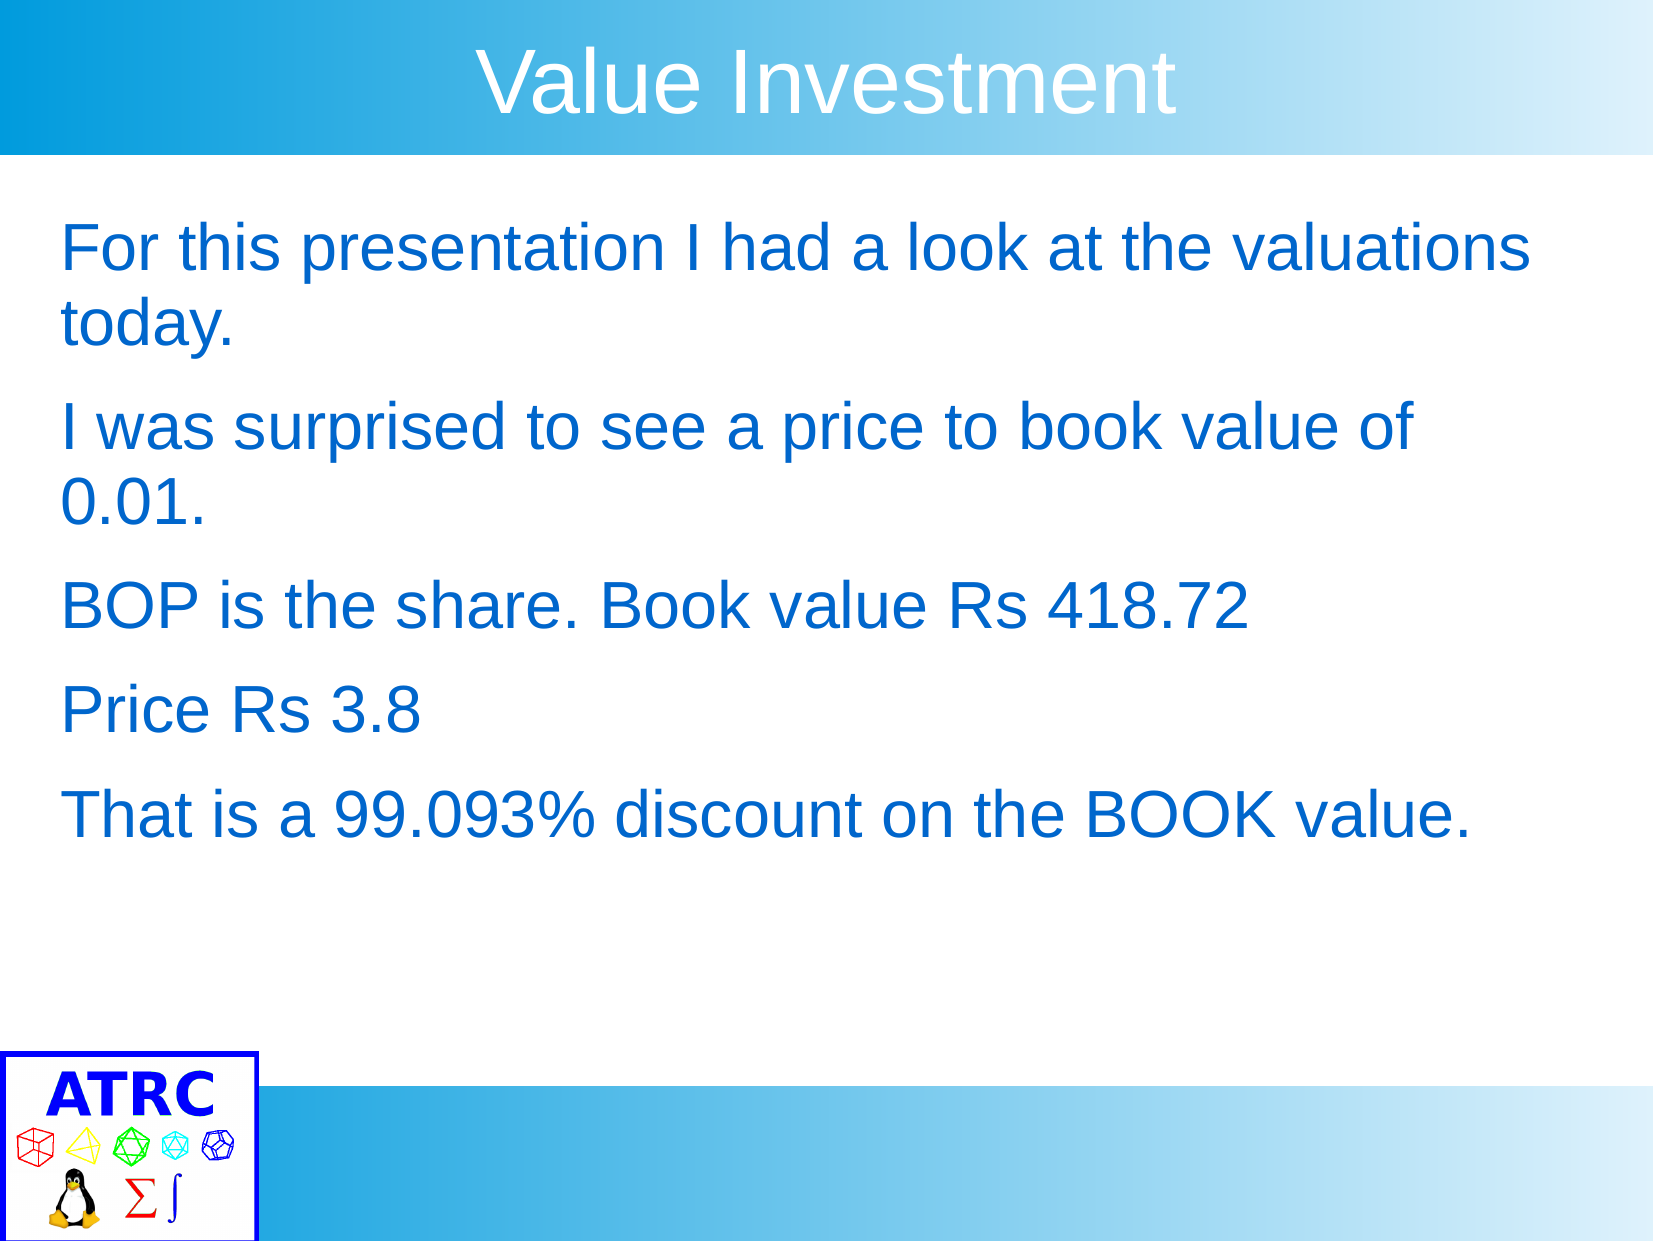

# Value Investment
For this presentation I had a look at the valuations today.
I was surprised to see a price to book value of 0.01.
BOP is the share. Book value Rs 418.72
Price Rs 3.8
That is a 99.093% discount on the BOOK value.